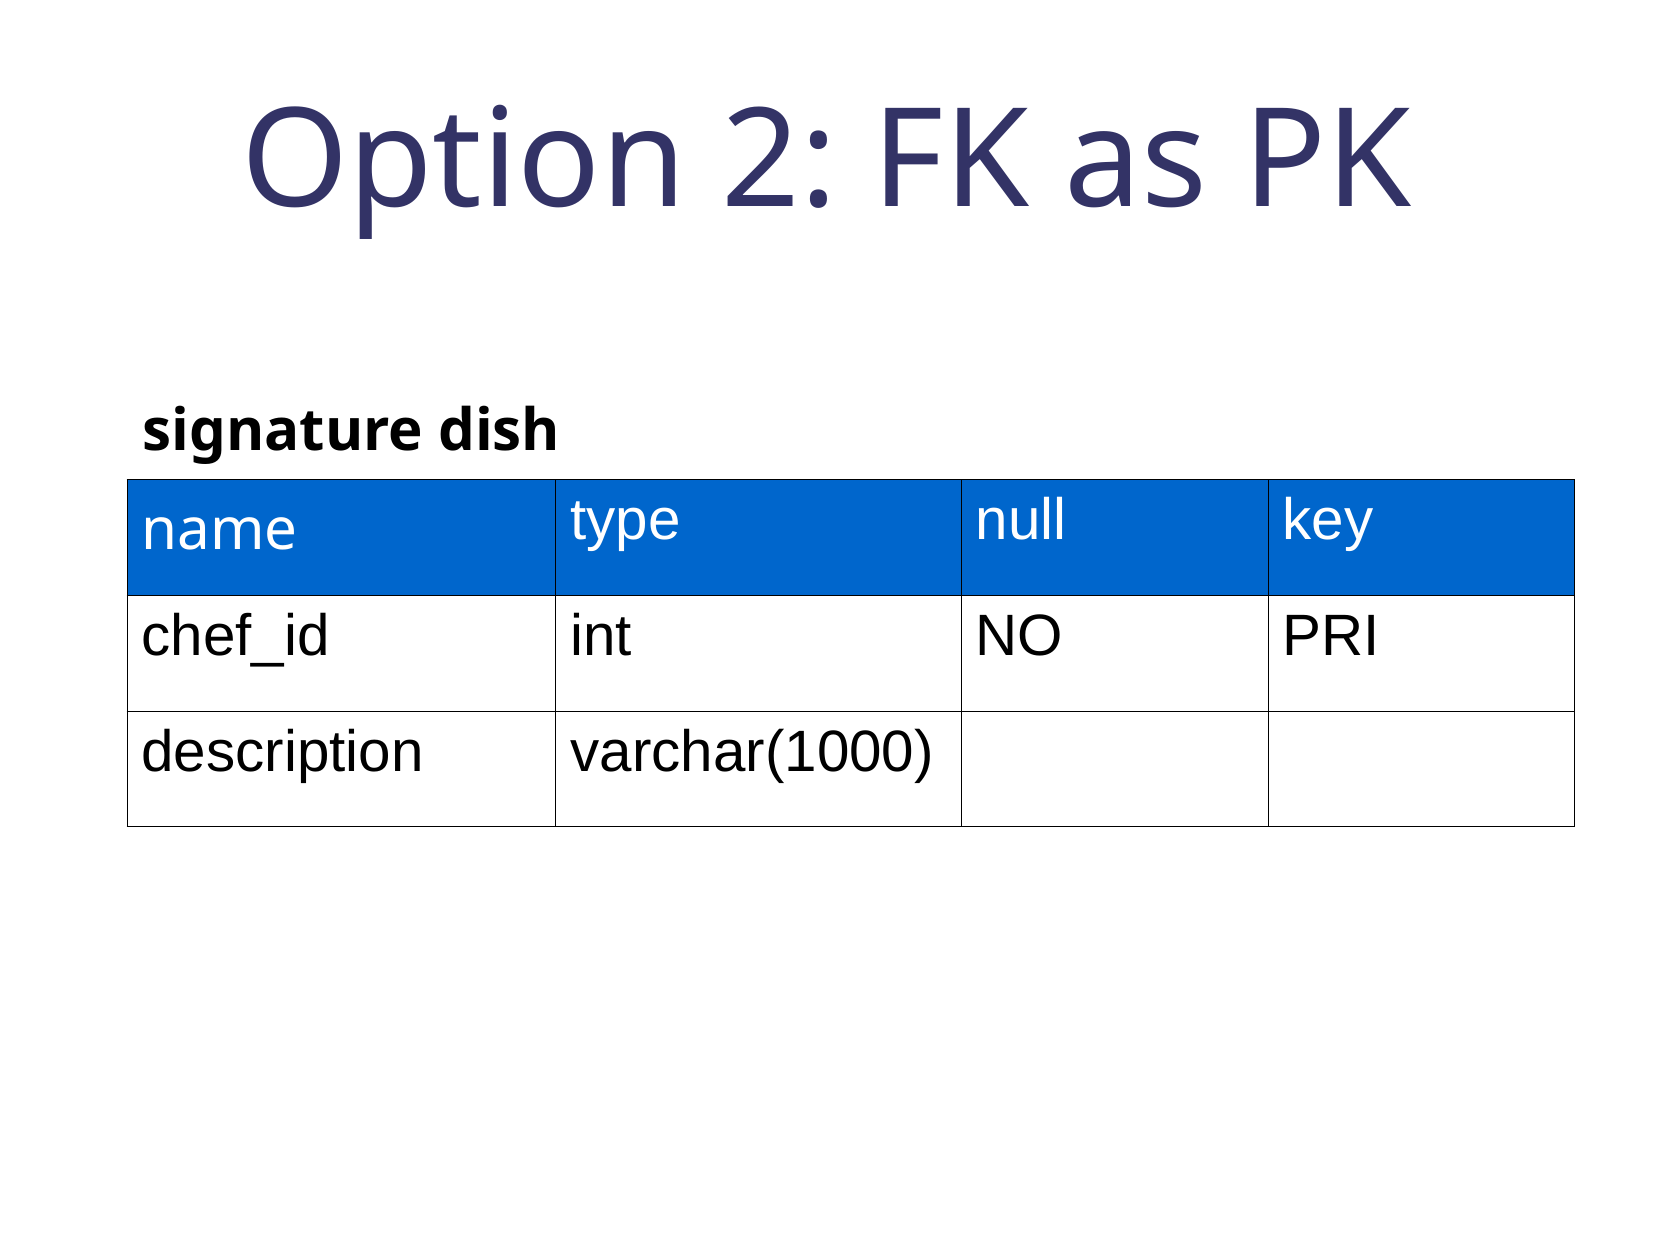

# Option 2: FK as PK
signature dish
| name | type | null | key |
| --- | --- | --- | --- |
| chef\_id | int | NO | PRI |
| description | varchar(1000) | | |